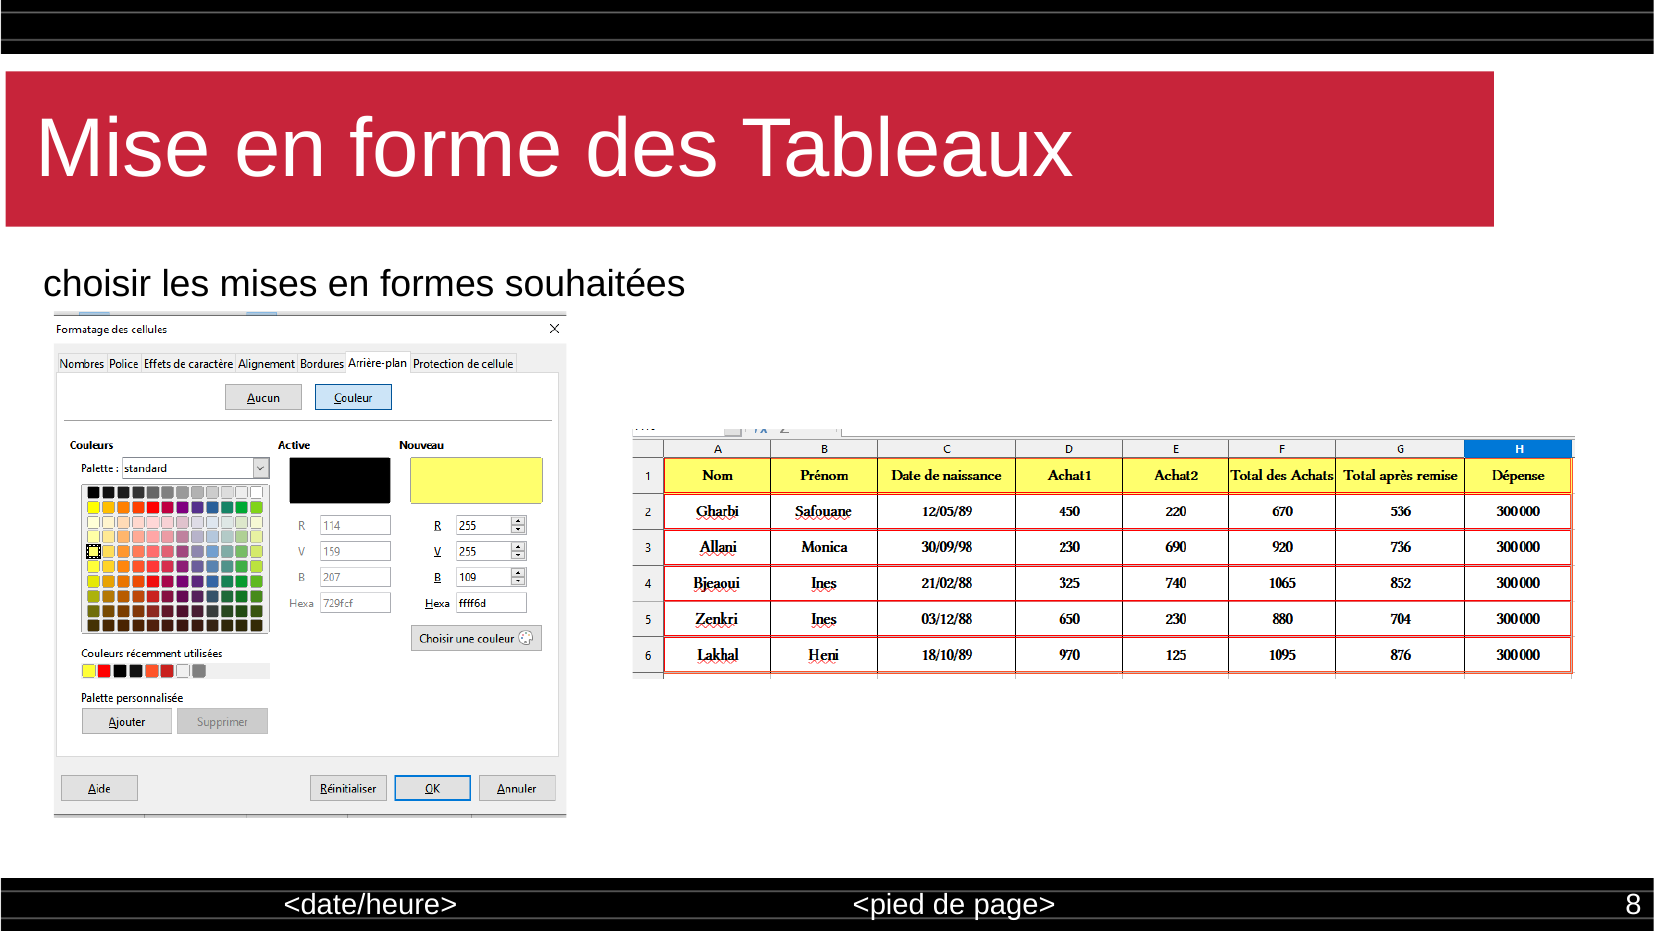

Mise en forme des Tableaux
choisir les mises en formes souhaitées